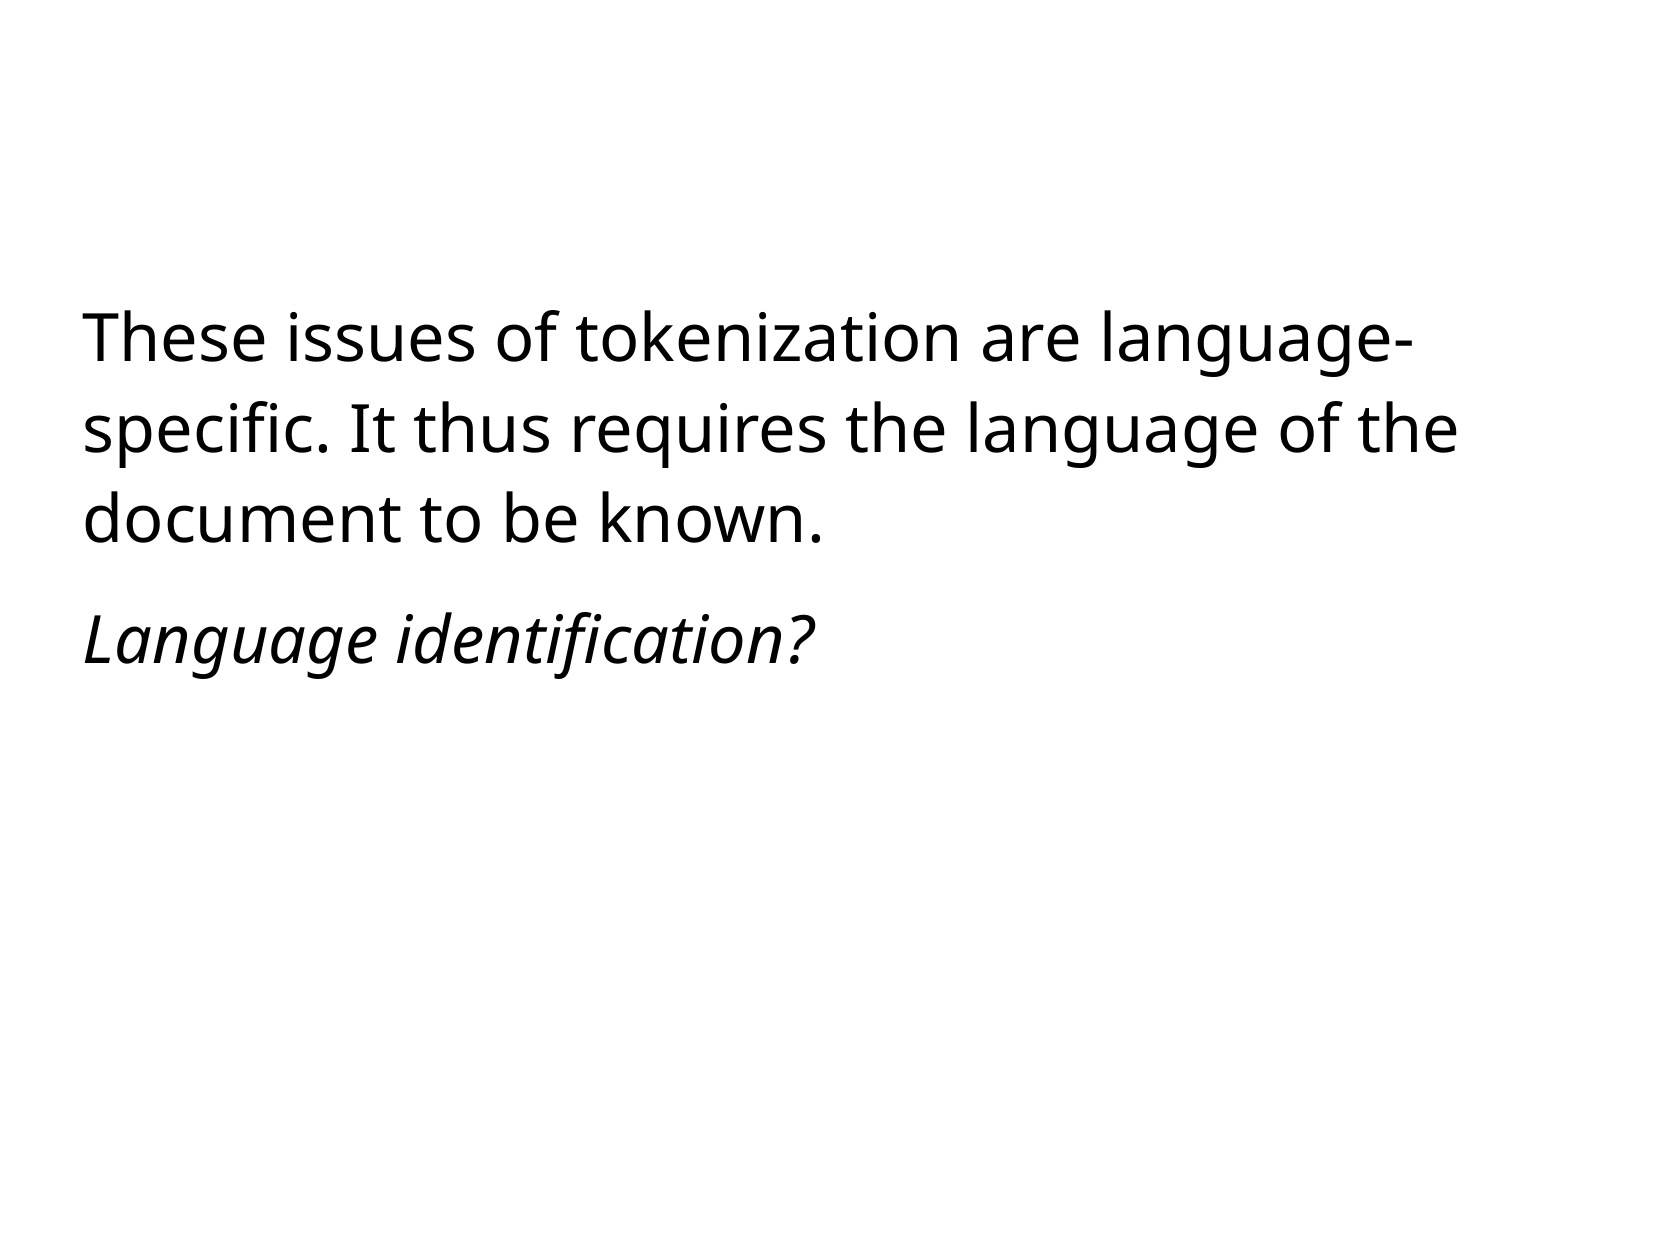

#
These issues of tokenization are language-specific. It thus requires the language of the document to be known.
Language identification?